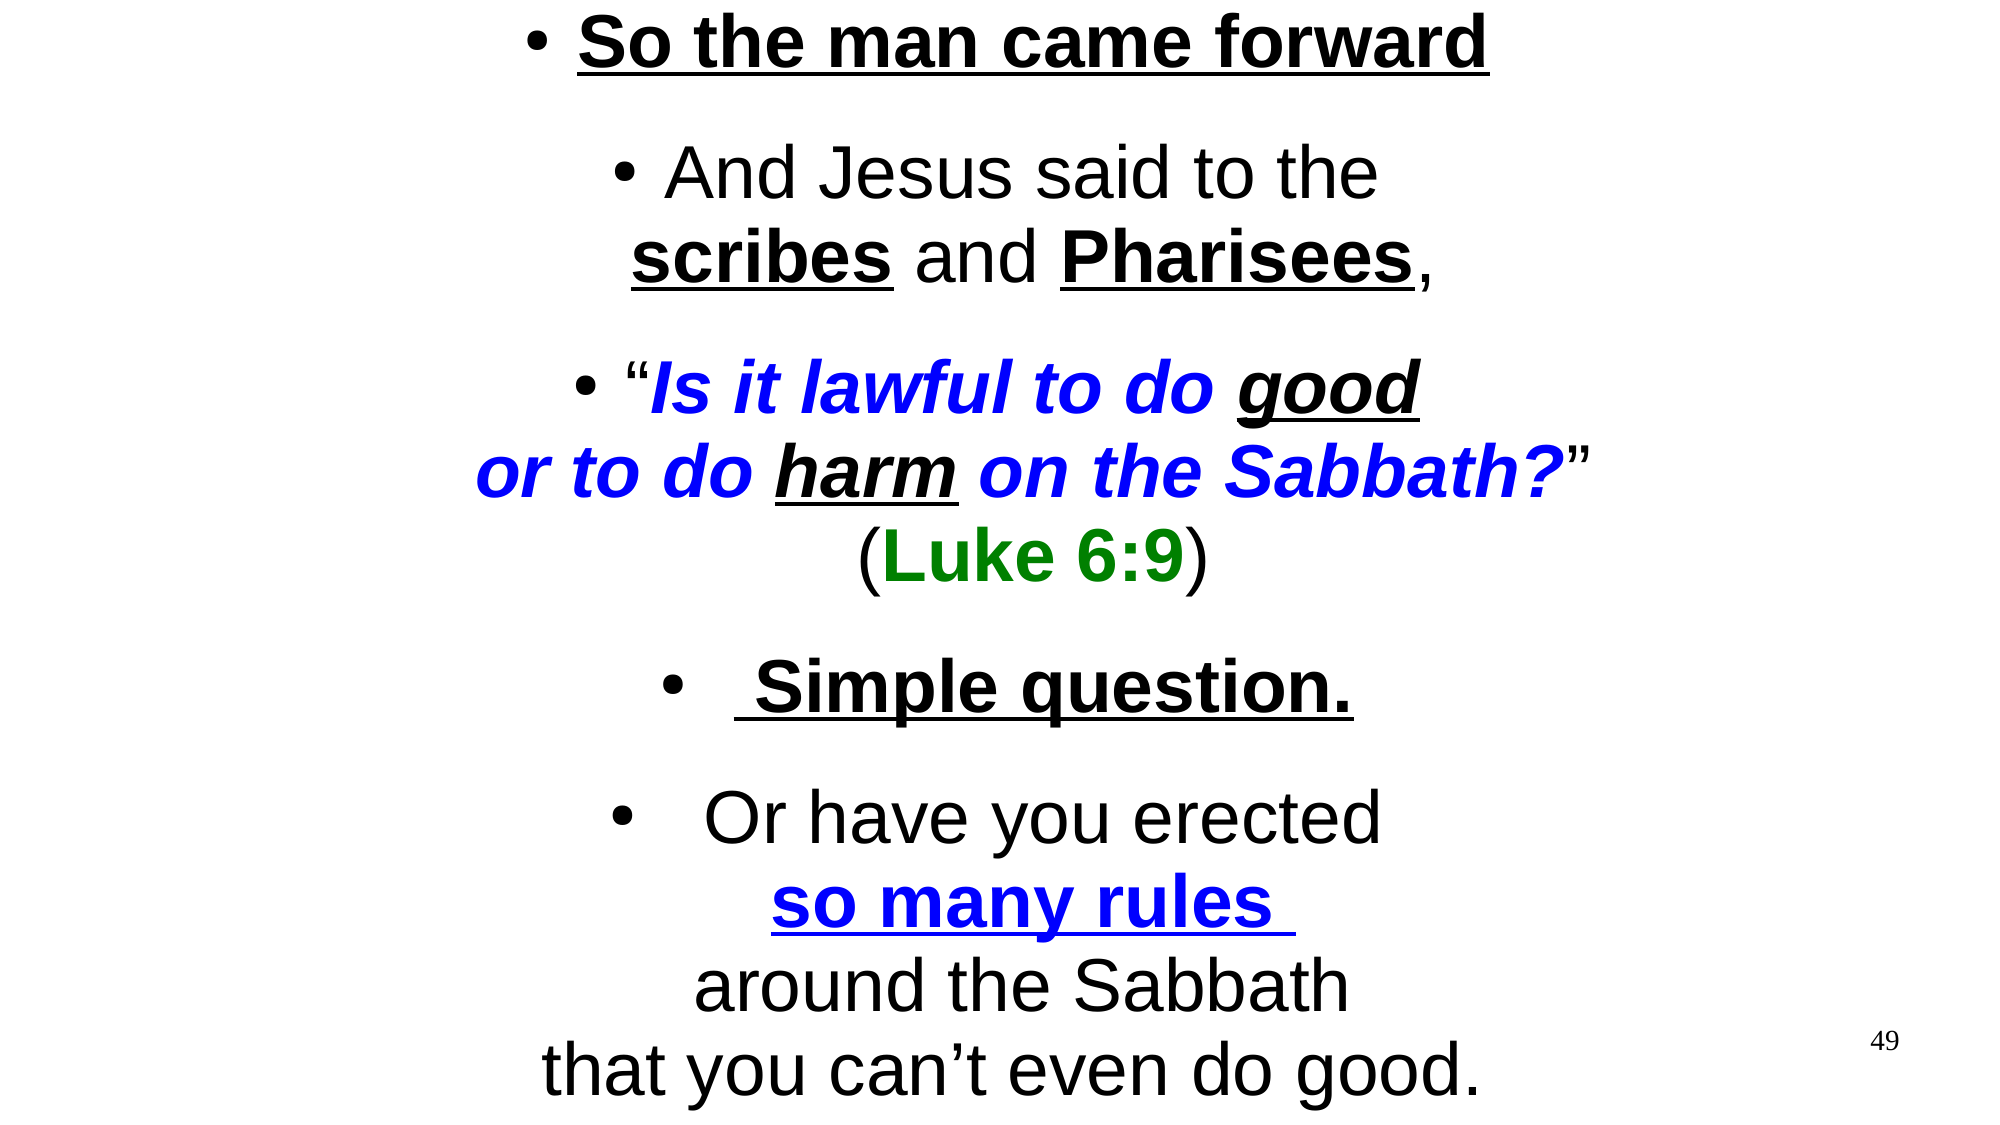

# So the man came forward
And Jesus said to the
scribes and Pharisees,
“Is it lawful to do good
or to do harm on the Sabbath?”
(Luke 6:9)
  Simple question.
  Or have you erected
so many rules
around the Sabbath
that you can’t even do good.
49